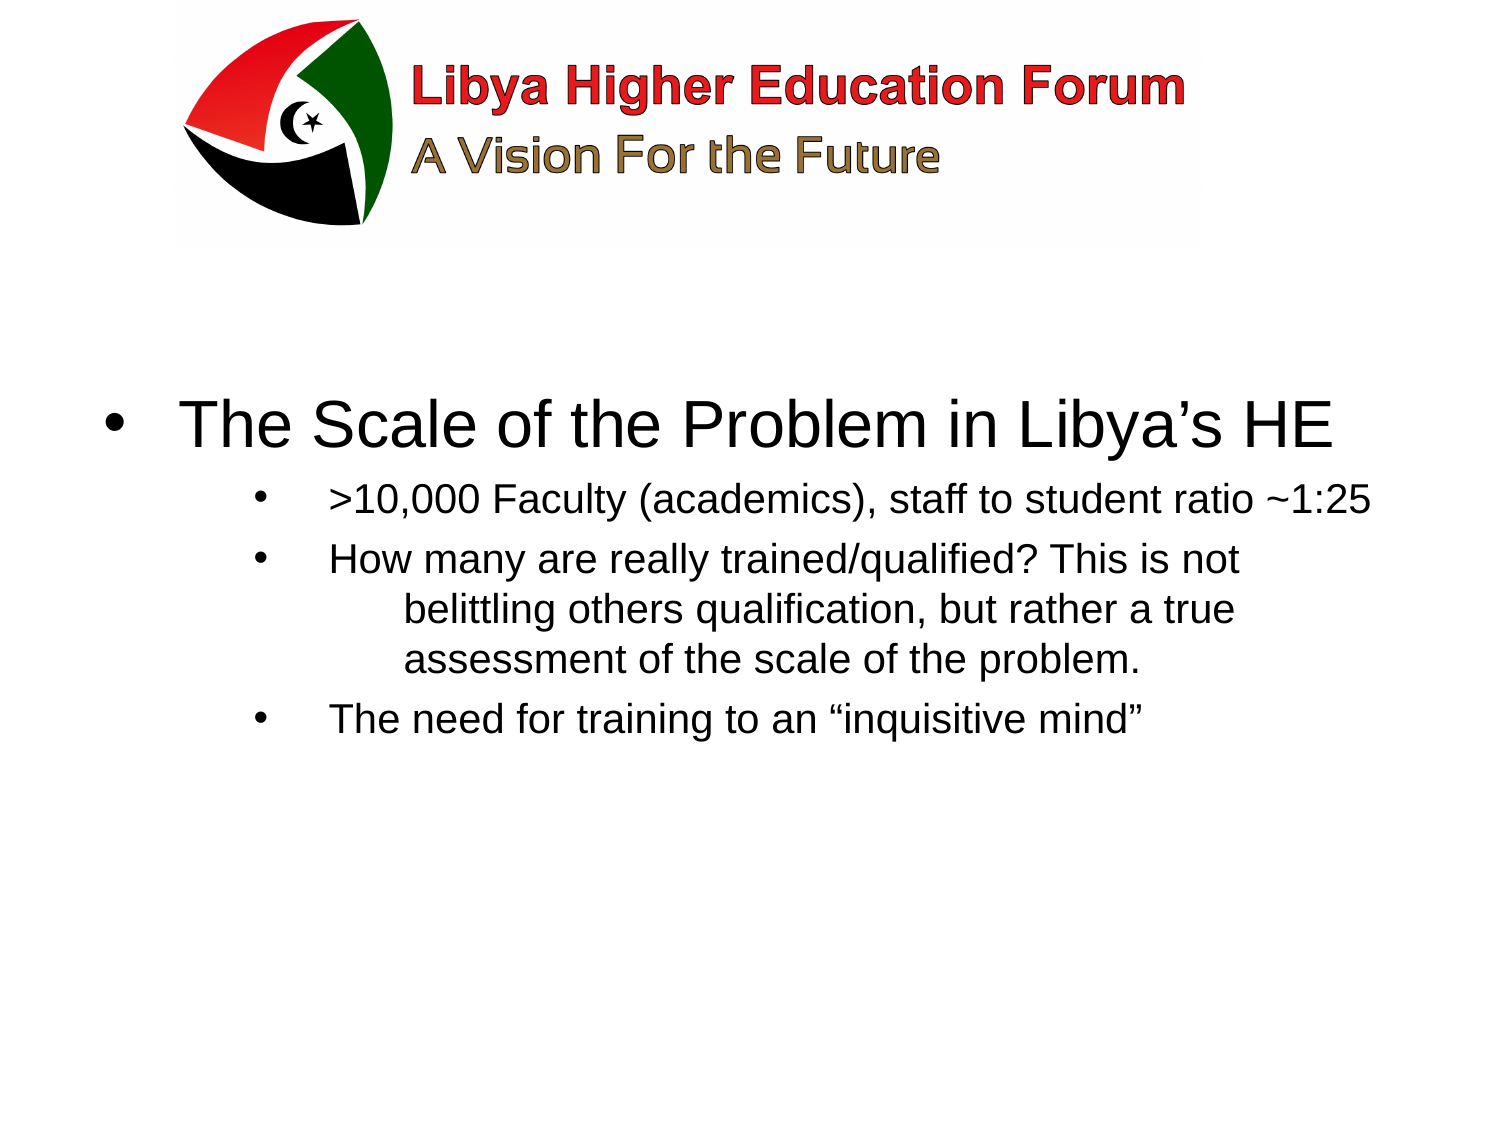

# The Scale of the Problem in Libya’s HE
>10,000 Faculty (academics), staff to student ratio ~1:25
How many are really trained/qualified? This is not belittling others qualification, but rather a true assessment of the scale of the problem.
The need for training to an “inquisitive mind”